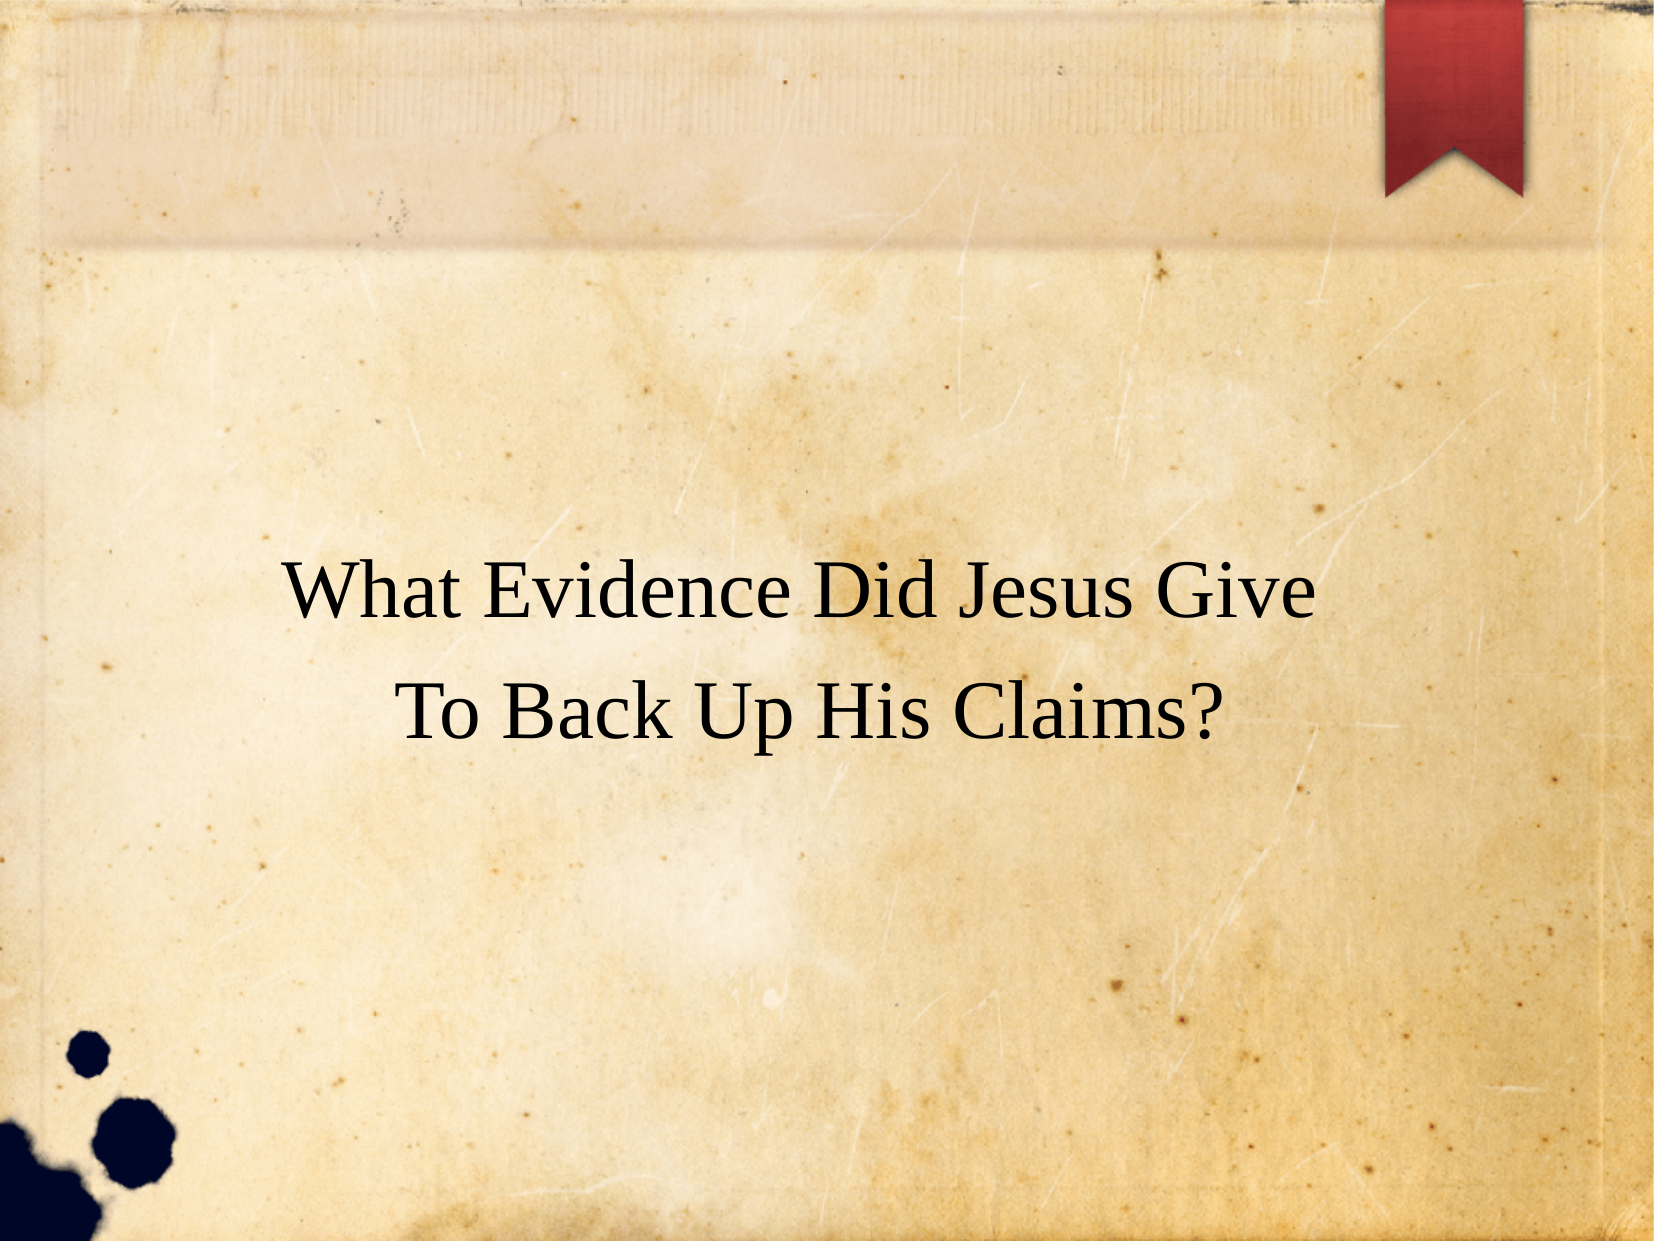

#
What Evidence Did Jesus Give
To Back Up His Claims?